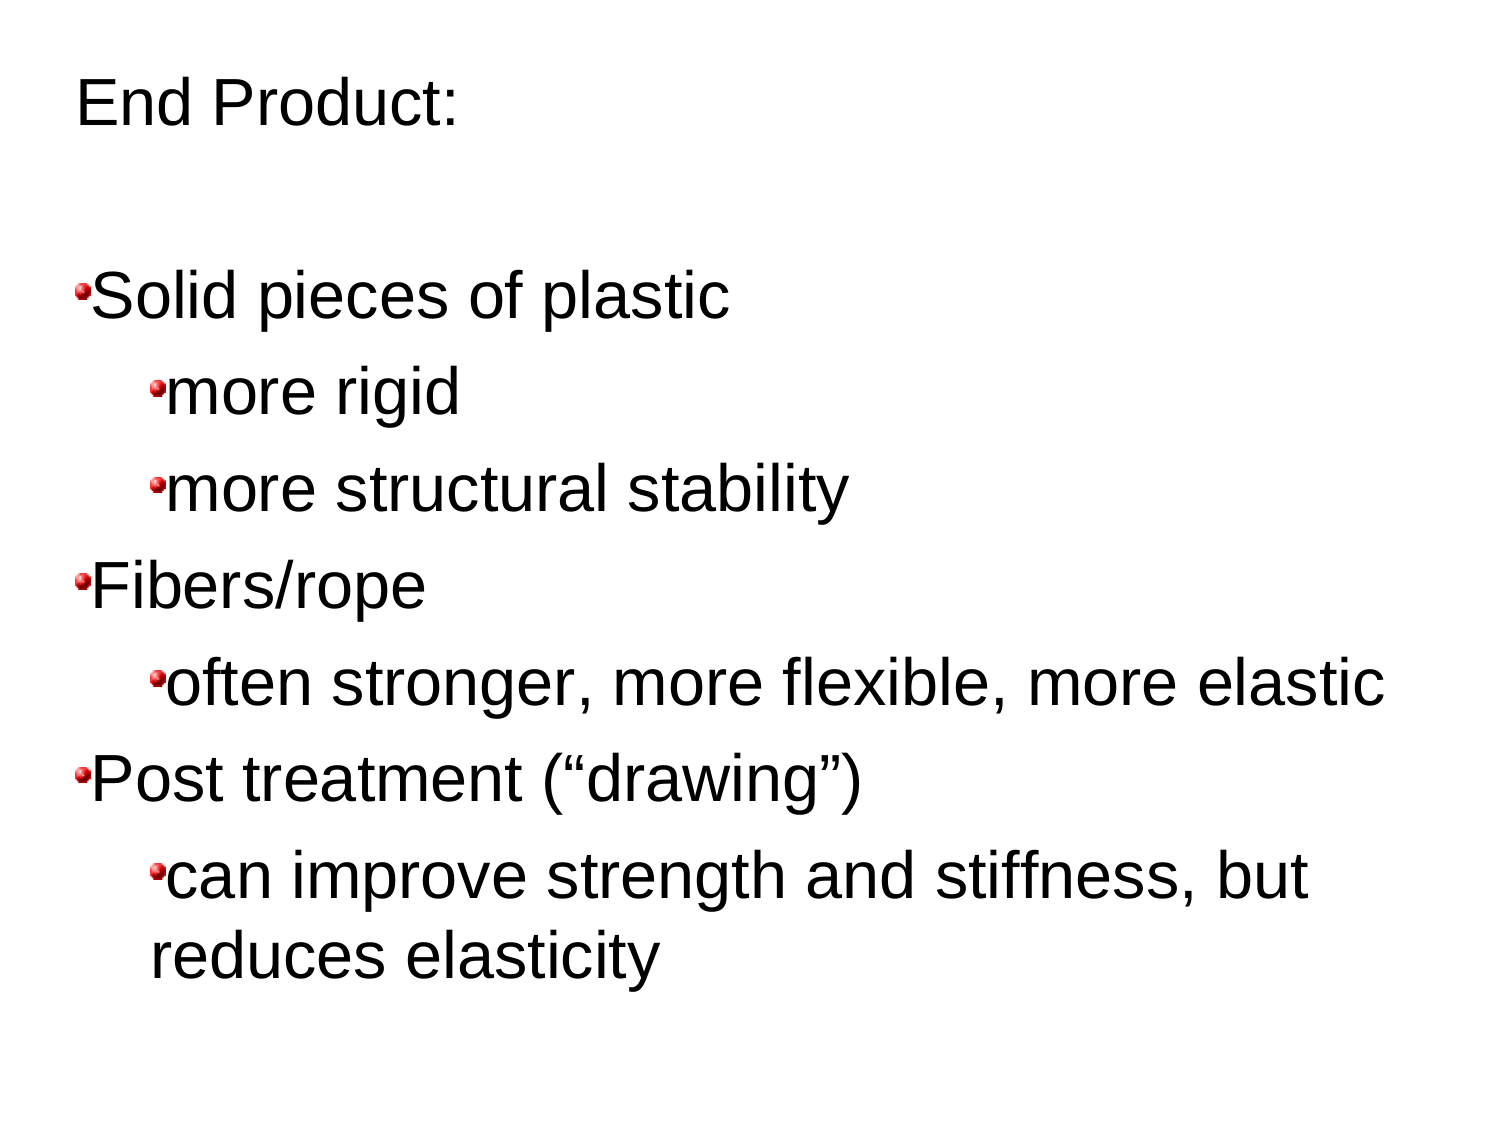

# End Product:
Solid pieces of plastic
more rigid
more structural stability
Fibers/rope
often stronger, more flexible, more elastic
Post treatment (“drawing”)
can improve strength and stiffness, but reduces elasticity